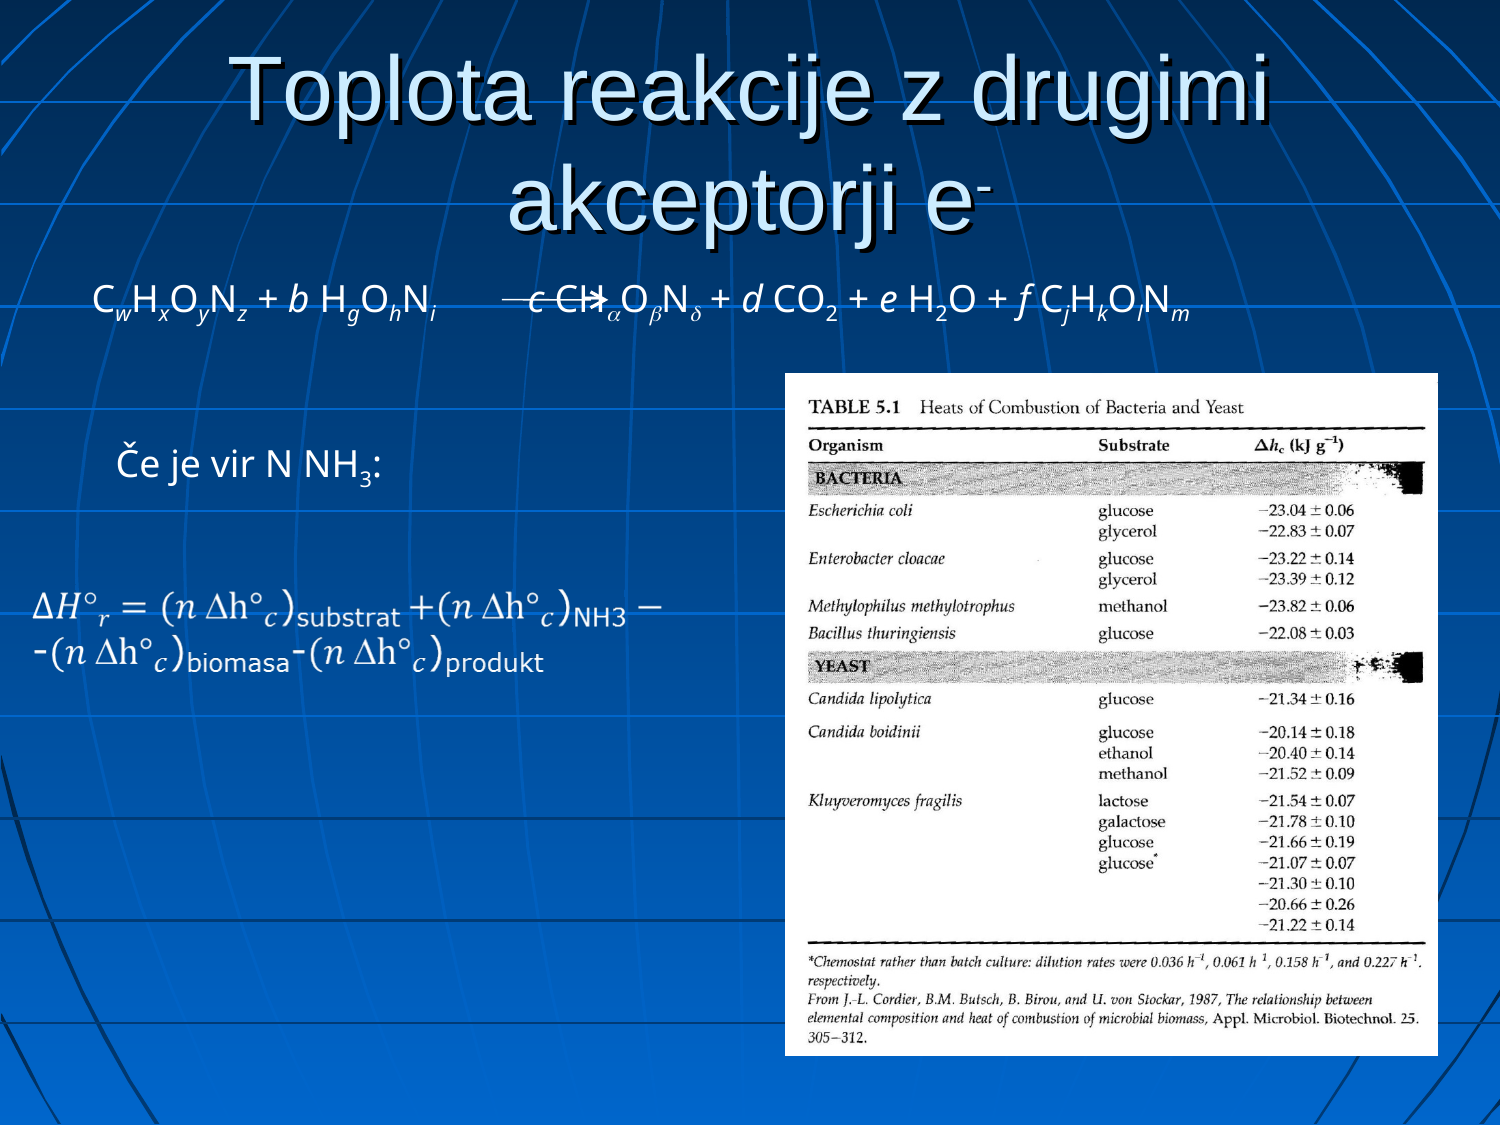

# Toplota reakcije z drugimi akceptorji e-
CwHxOyNz + b HgOhNi c CHON + d CO2 + e H2O + f CjHkOlNm
Če je vir N NH3: